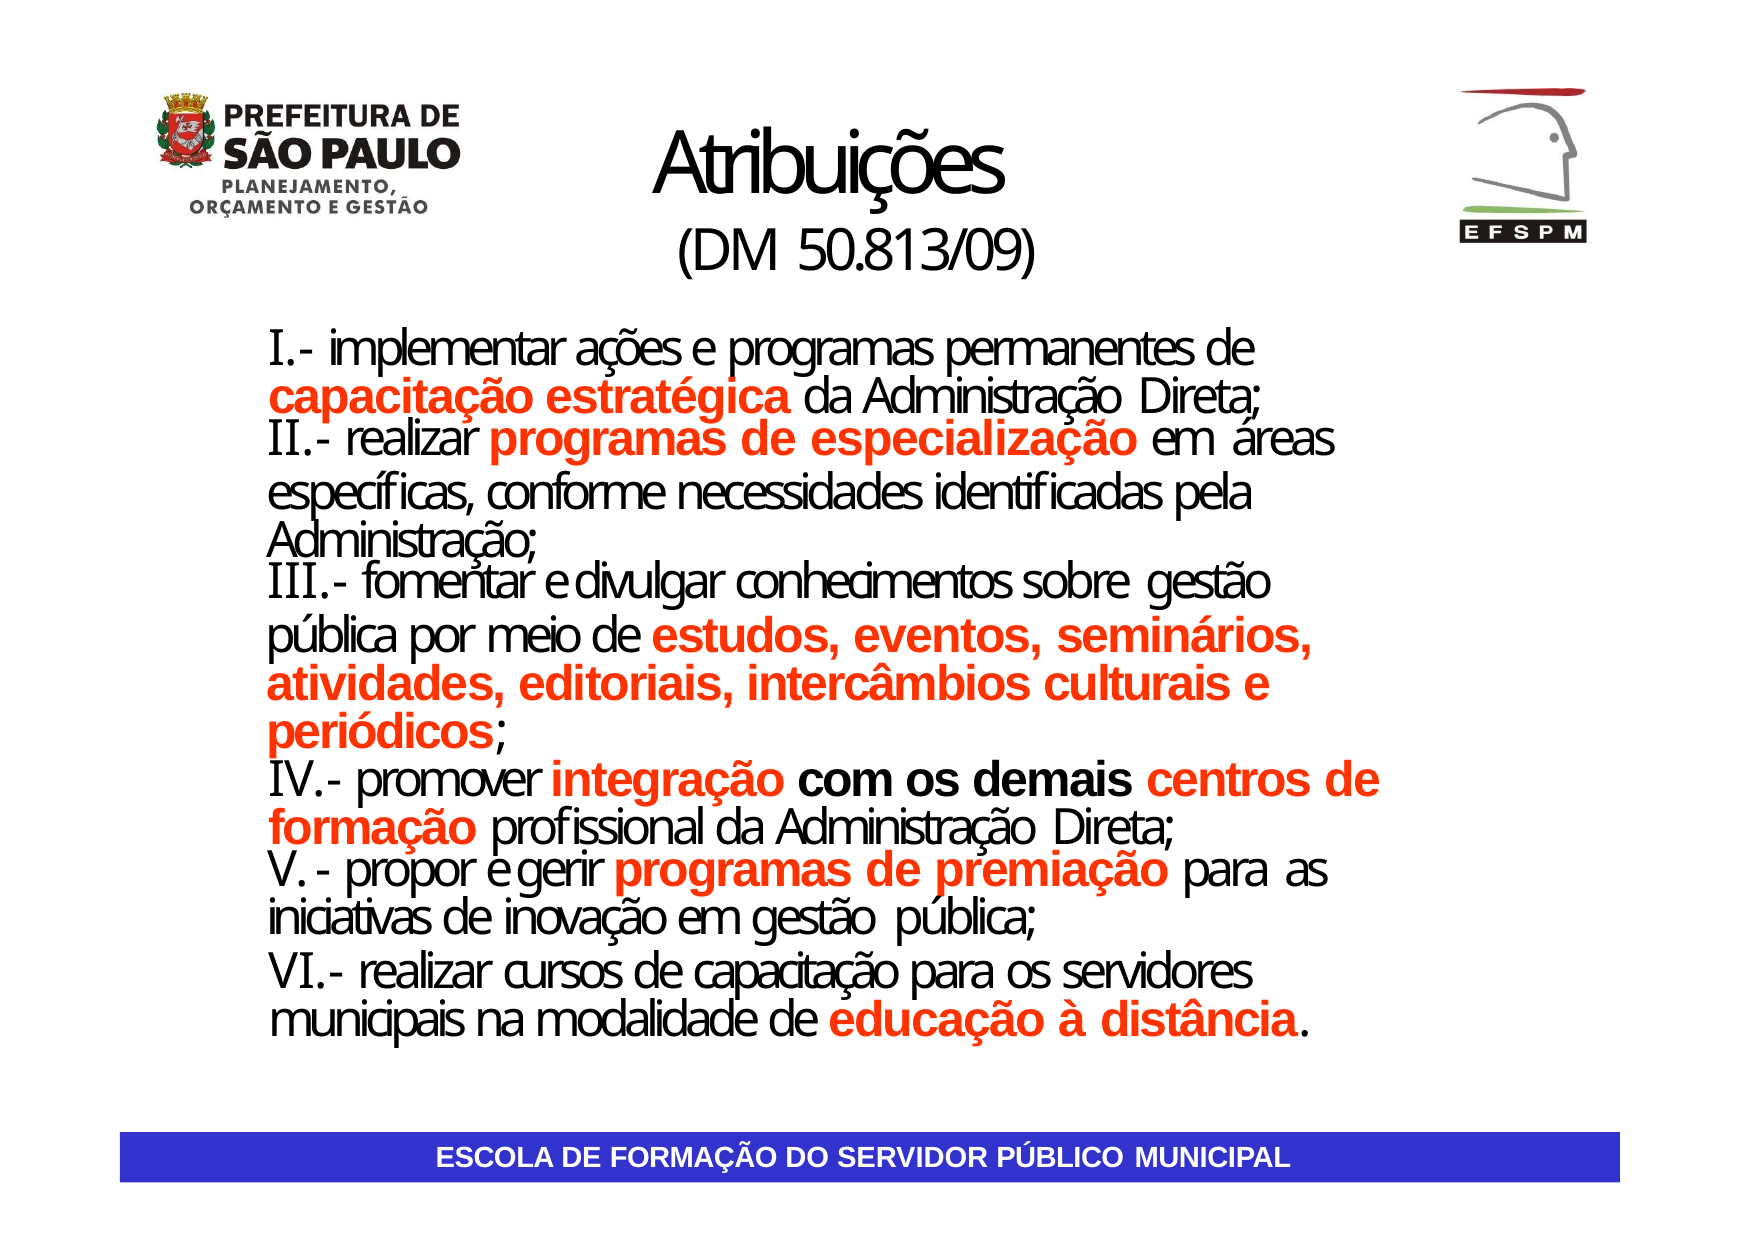

# Atribuições
(DM 50.813/09)
- implementar ações e programas permanentes de capacitação estratégica da Administração Direta;
- realizar programas de especialização em áreas
específicas, conforme necessidades identificadas pela Administração;
- fomentar e divulgar conhecimentos sobre gestão
pública por meio de estudos, eventos, seminários, atividades, editoriais, intercâmbios culturais e periódicos;
- promover integração com os demais centros de formação profissional da Administração Direta;
- propor e gerir programas de premiação para as
iniciativas de inovação em gestão pública;
- realizar cursos de capacitação para os servidores municipais na modalidade de educação à distância.
ESCOLA DE FORMAÇÃO DO SERVIDOR PÚBLICO MUNICIPAL